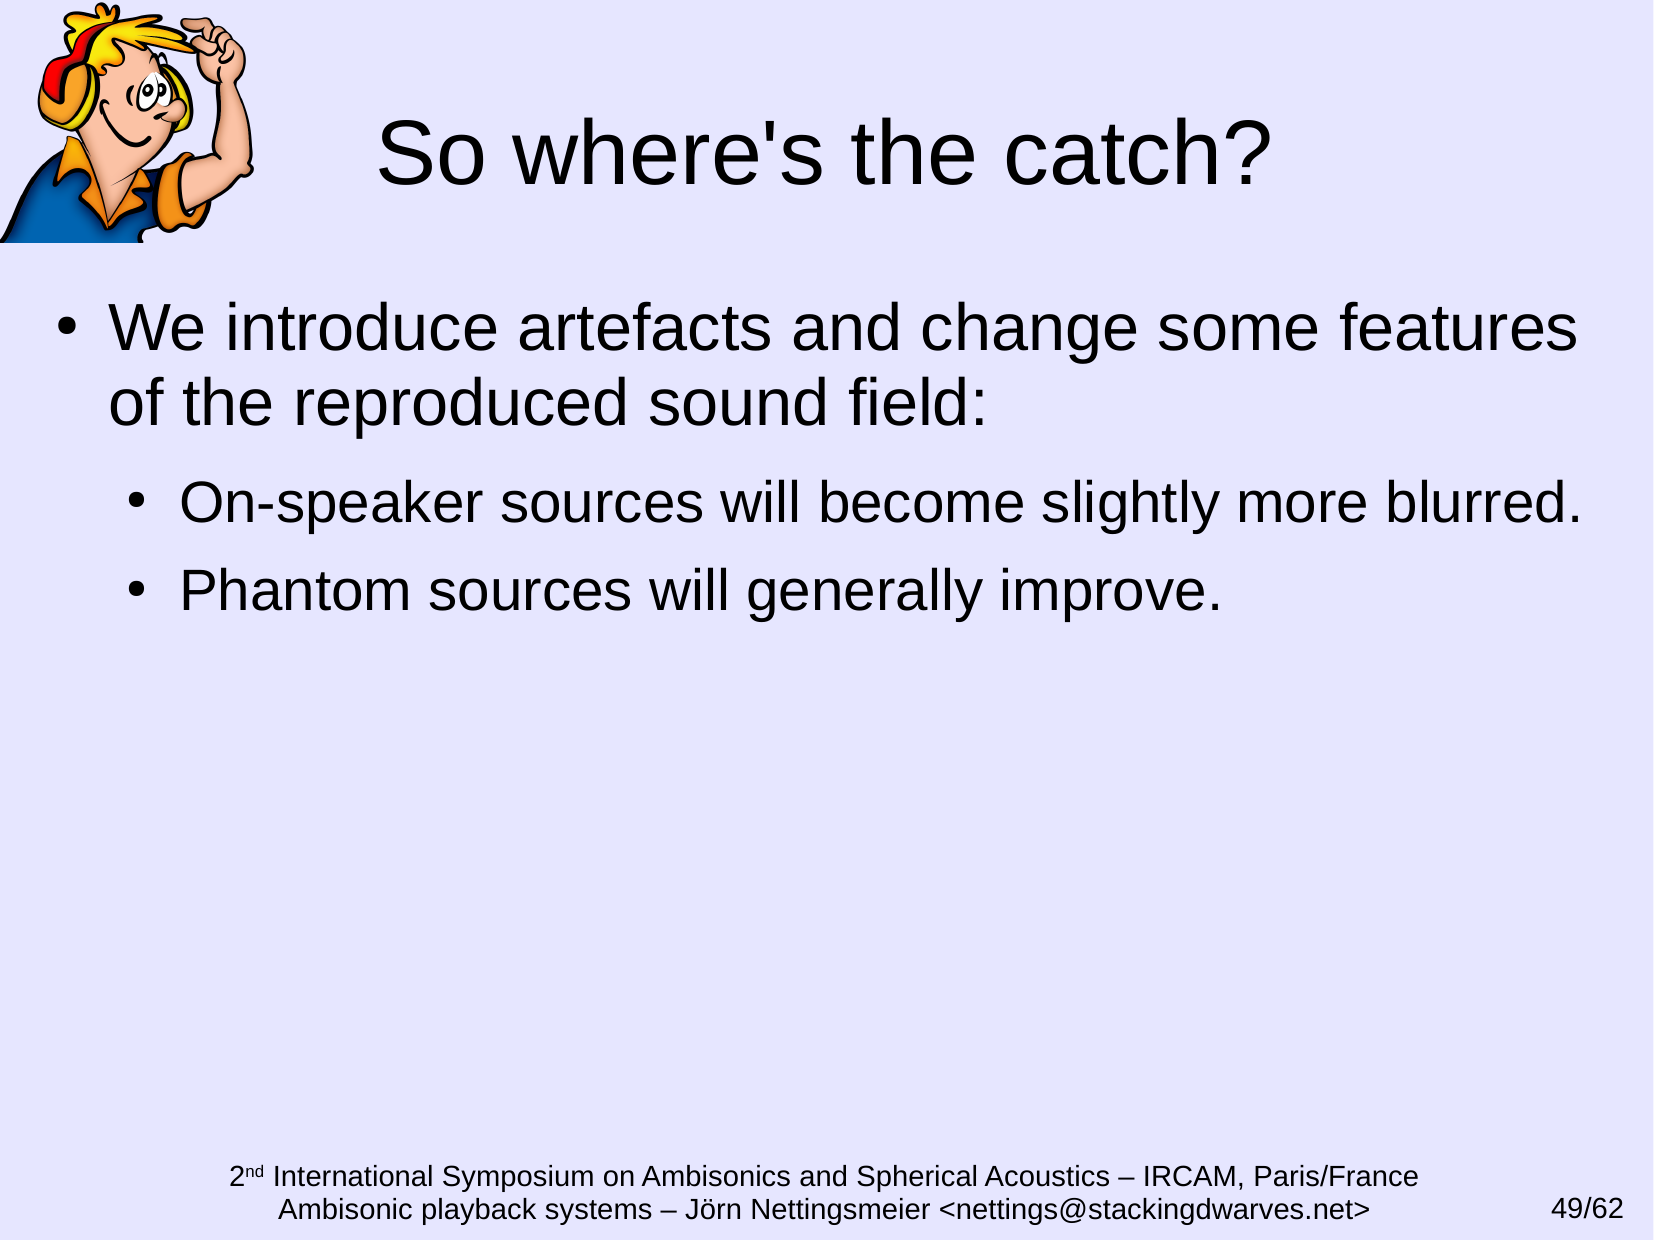

# So where's the catch?
We introduce artefacts and change some features of the reproduced sound field:
On-speaker sources will become slightly more blurred.
Phantom sources will generally improve.